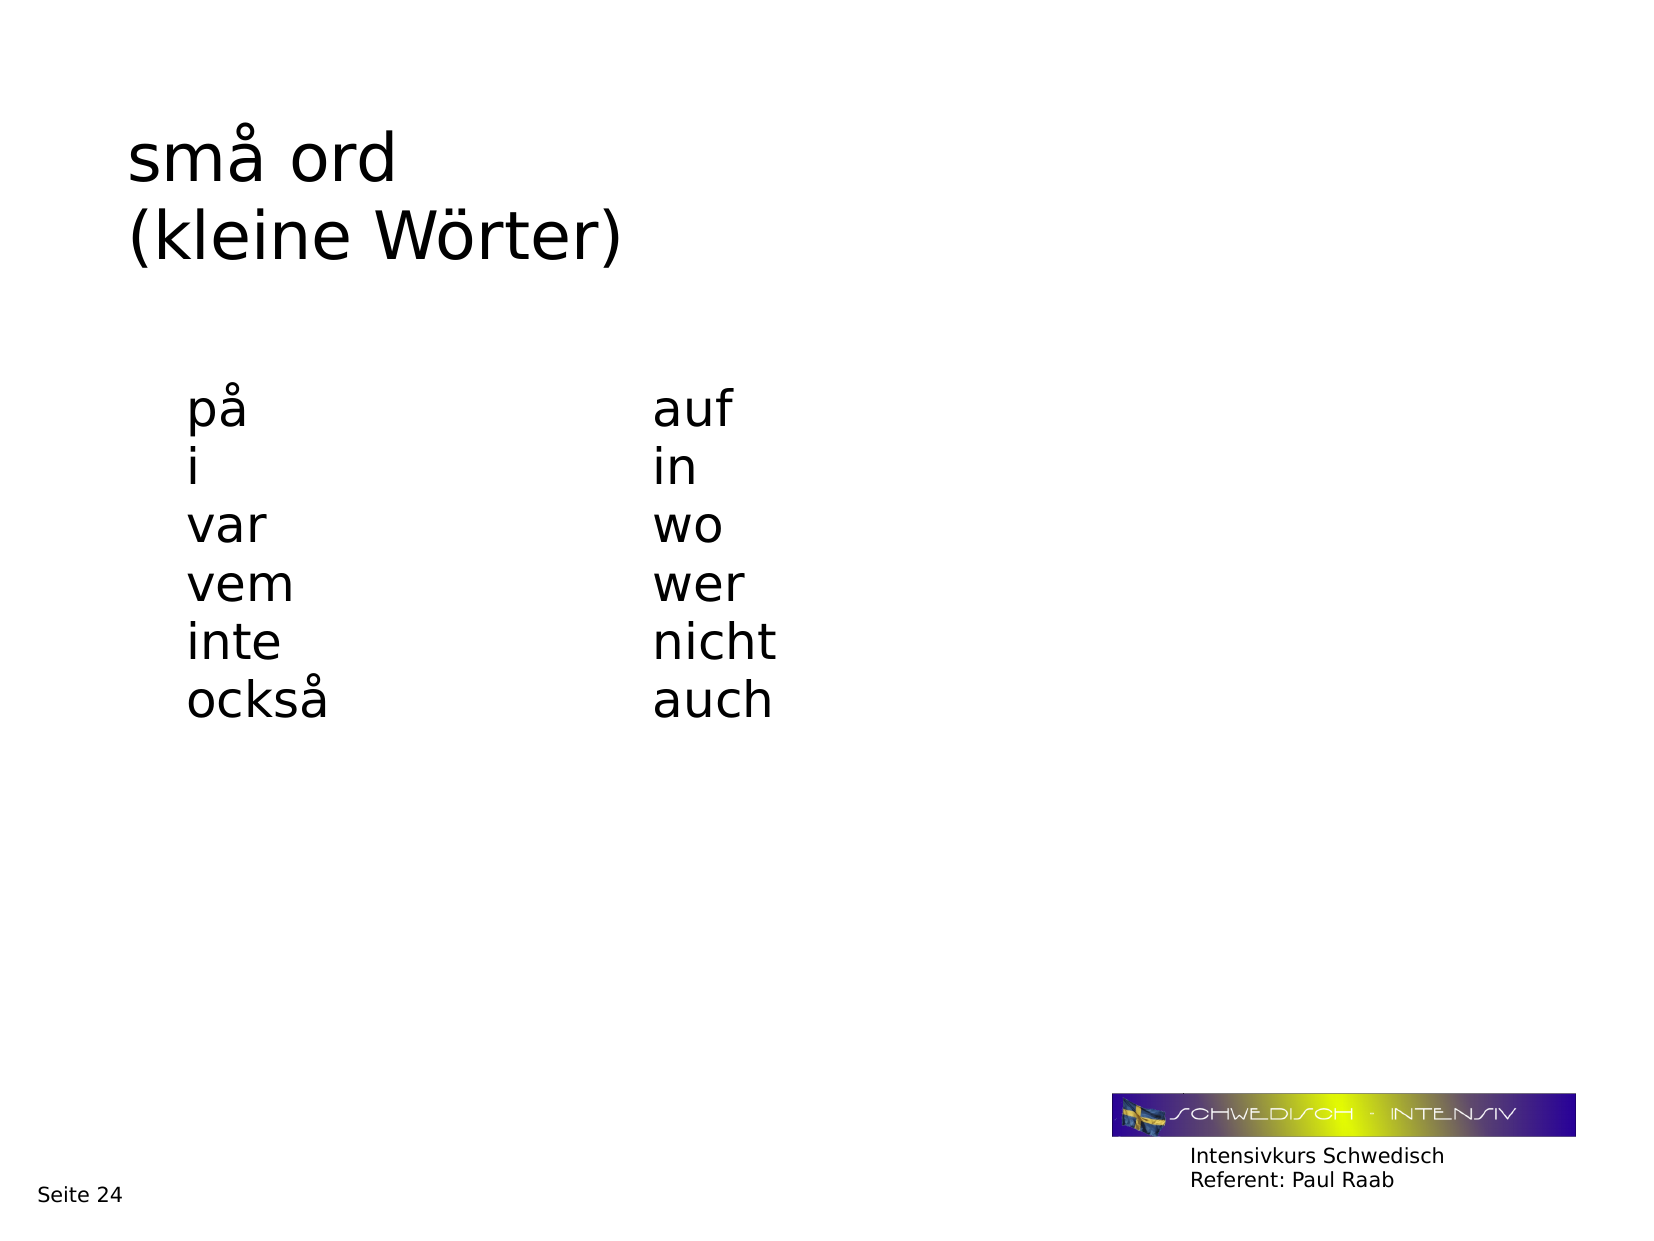

små ord
(kleine Wörter)
på
i
var
vem
inte
också
auf
in
wo
wer
nicht
auch